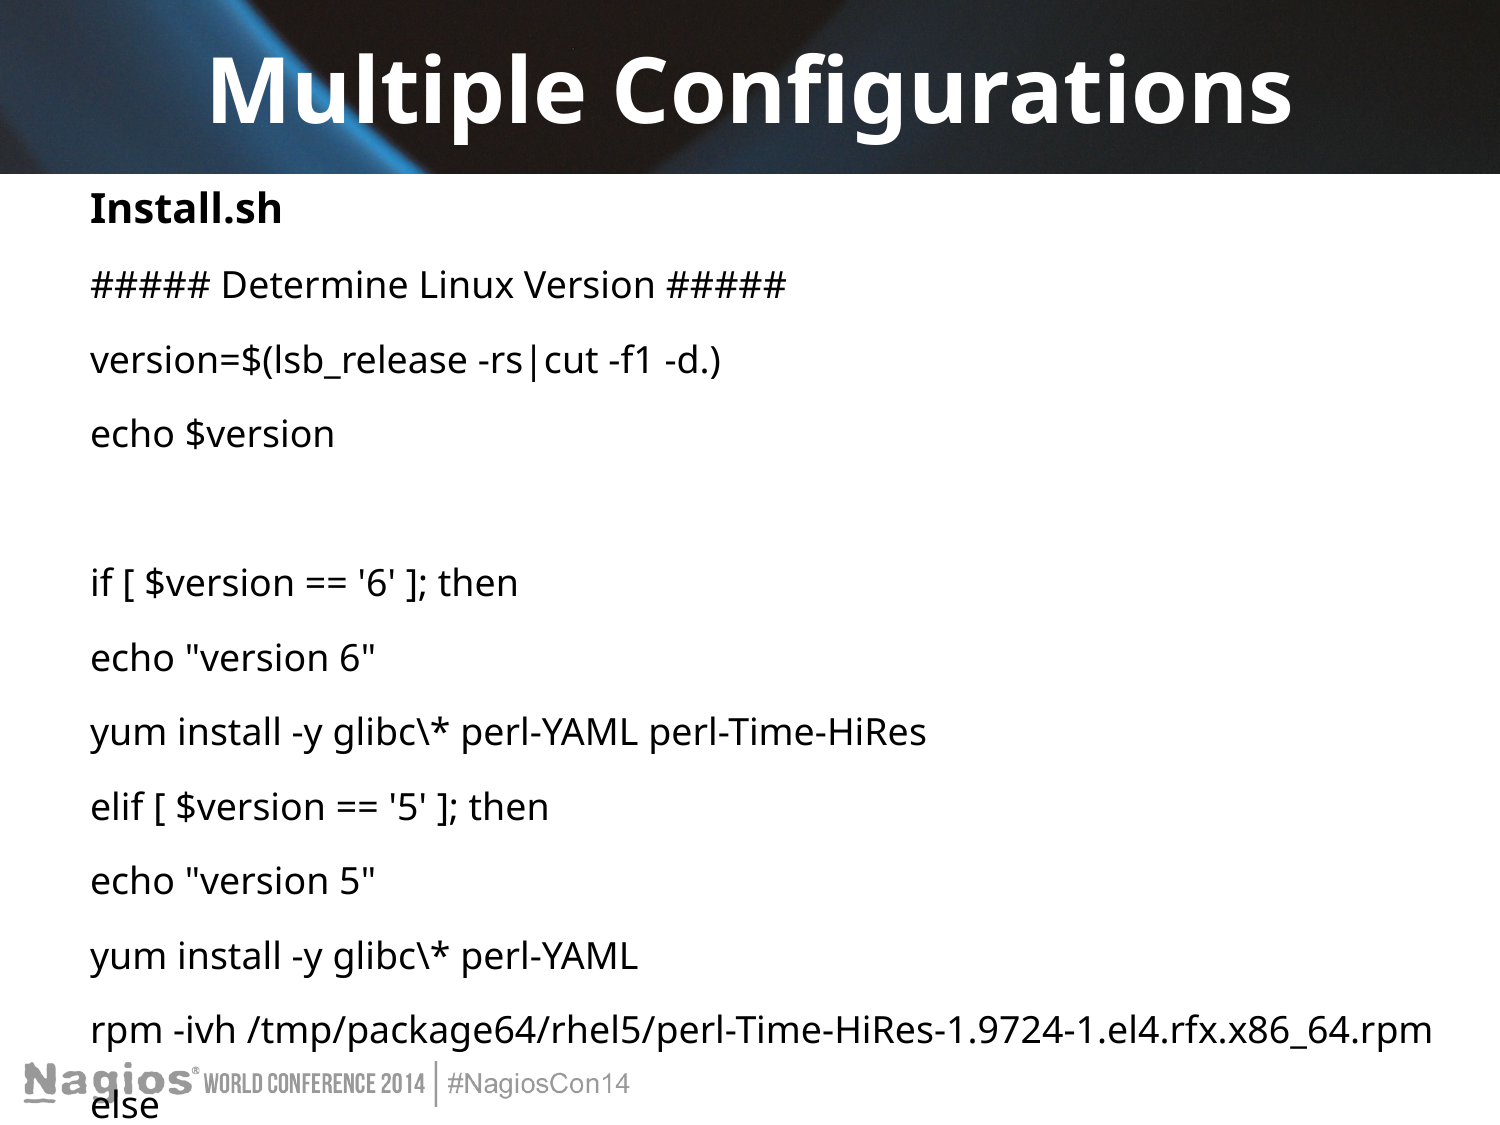

# Multiple Configurations
Install.sh
##### Determine Linux Version #####
version=$(lsb_release -rs|cut -f1 -d.)
echo $version
if [ $version == '6' ]; then
echo "version 6"
yum install -y glibc\* perl-YAML perl-Time-HiRes
elif [ $version == '5' ]; then
echo "version 5"
yum install -y glibc\* perl-YAML
rpm -ivh /tmp/package64/rhel5/perl-Time-HiRes-1.9724-1.el4.rfx.x86_64.rpm
else
echo "This install script will not work for RHEL 4"
exit
fi